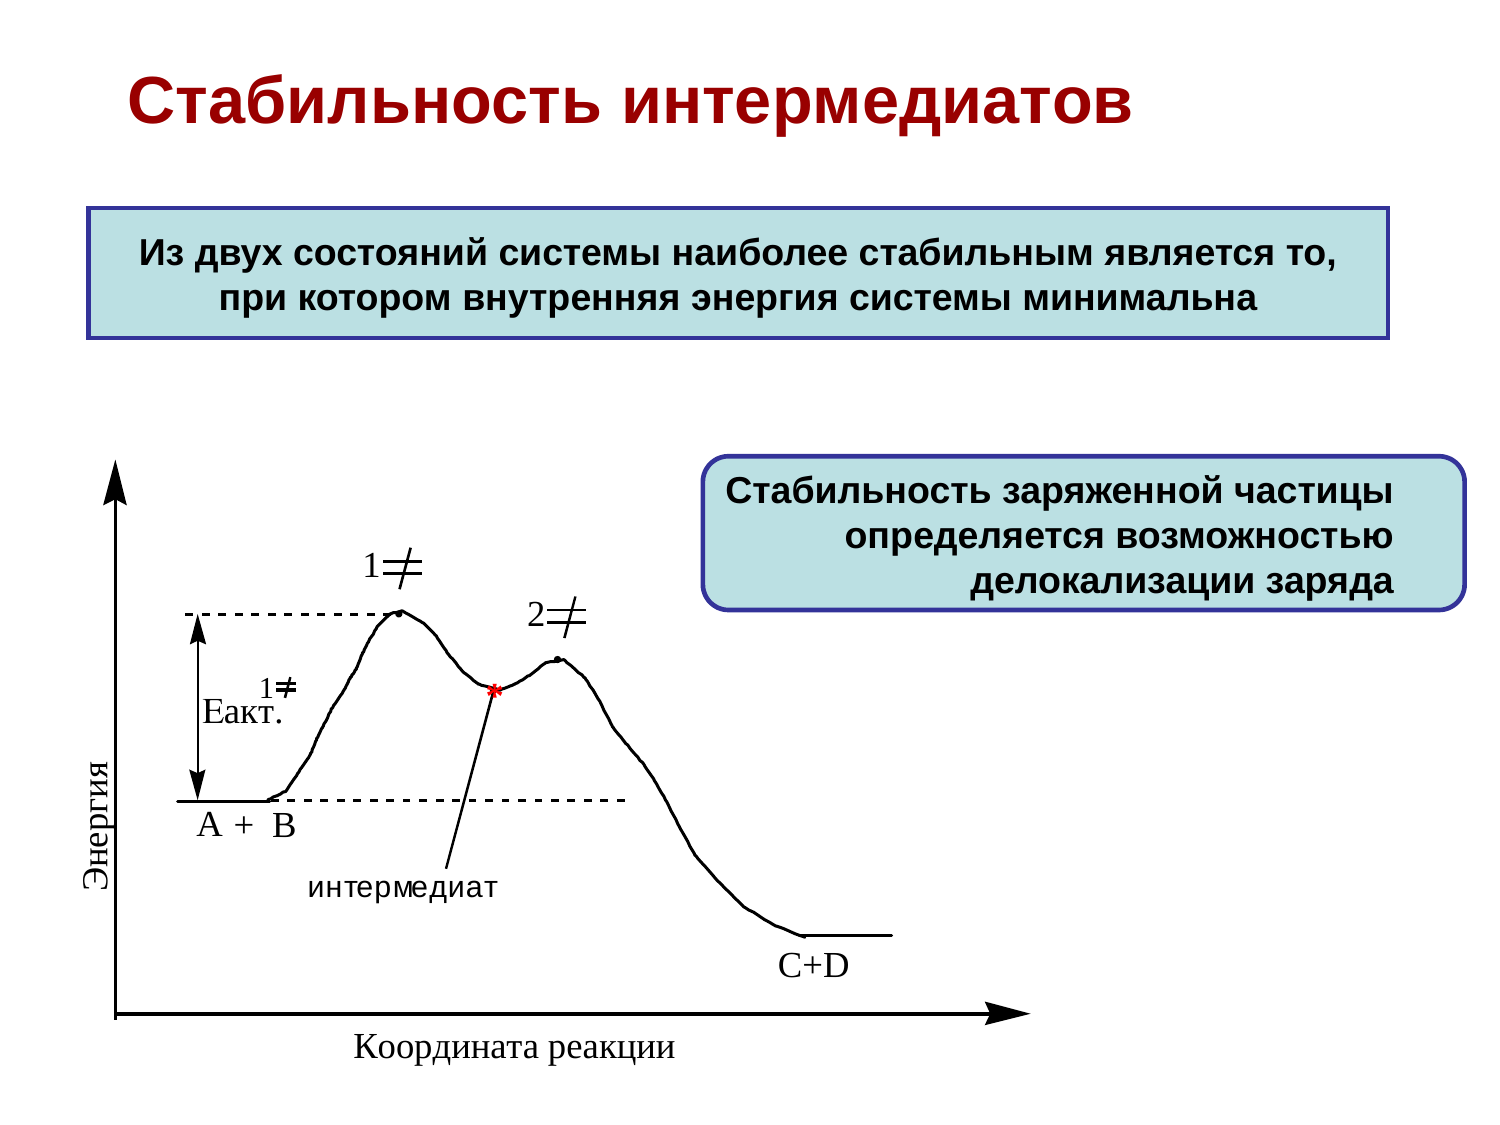

# Стабильность интермедиатов
Из двух состояний системы наиболее стабильным является то,
при котором внутренняя энергия системы минимальна
Стабильность заряженной частицы
определяется возможностью
делокализации заряда